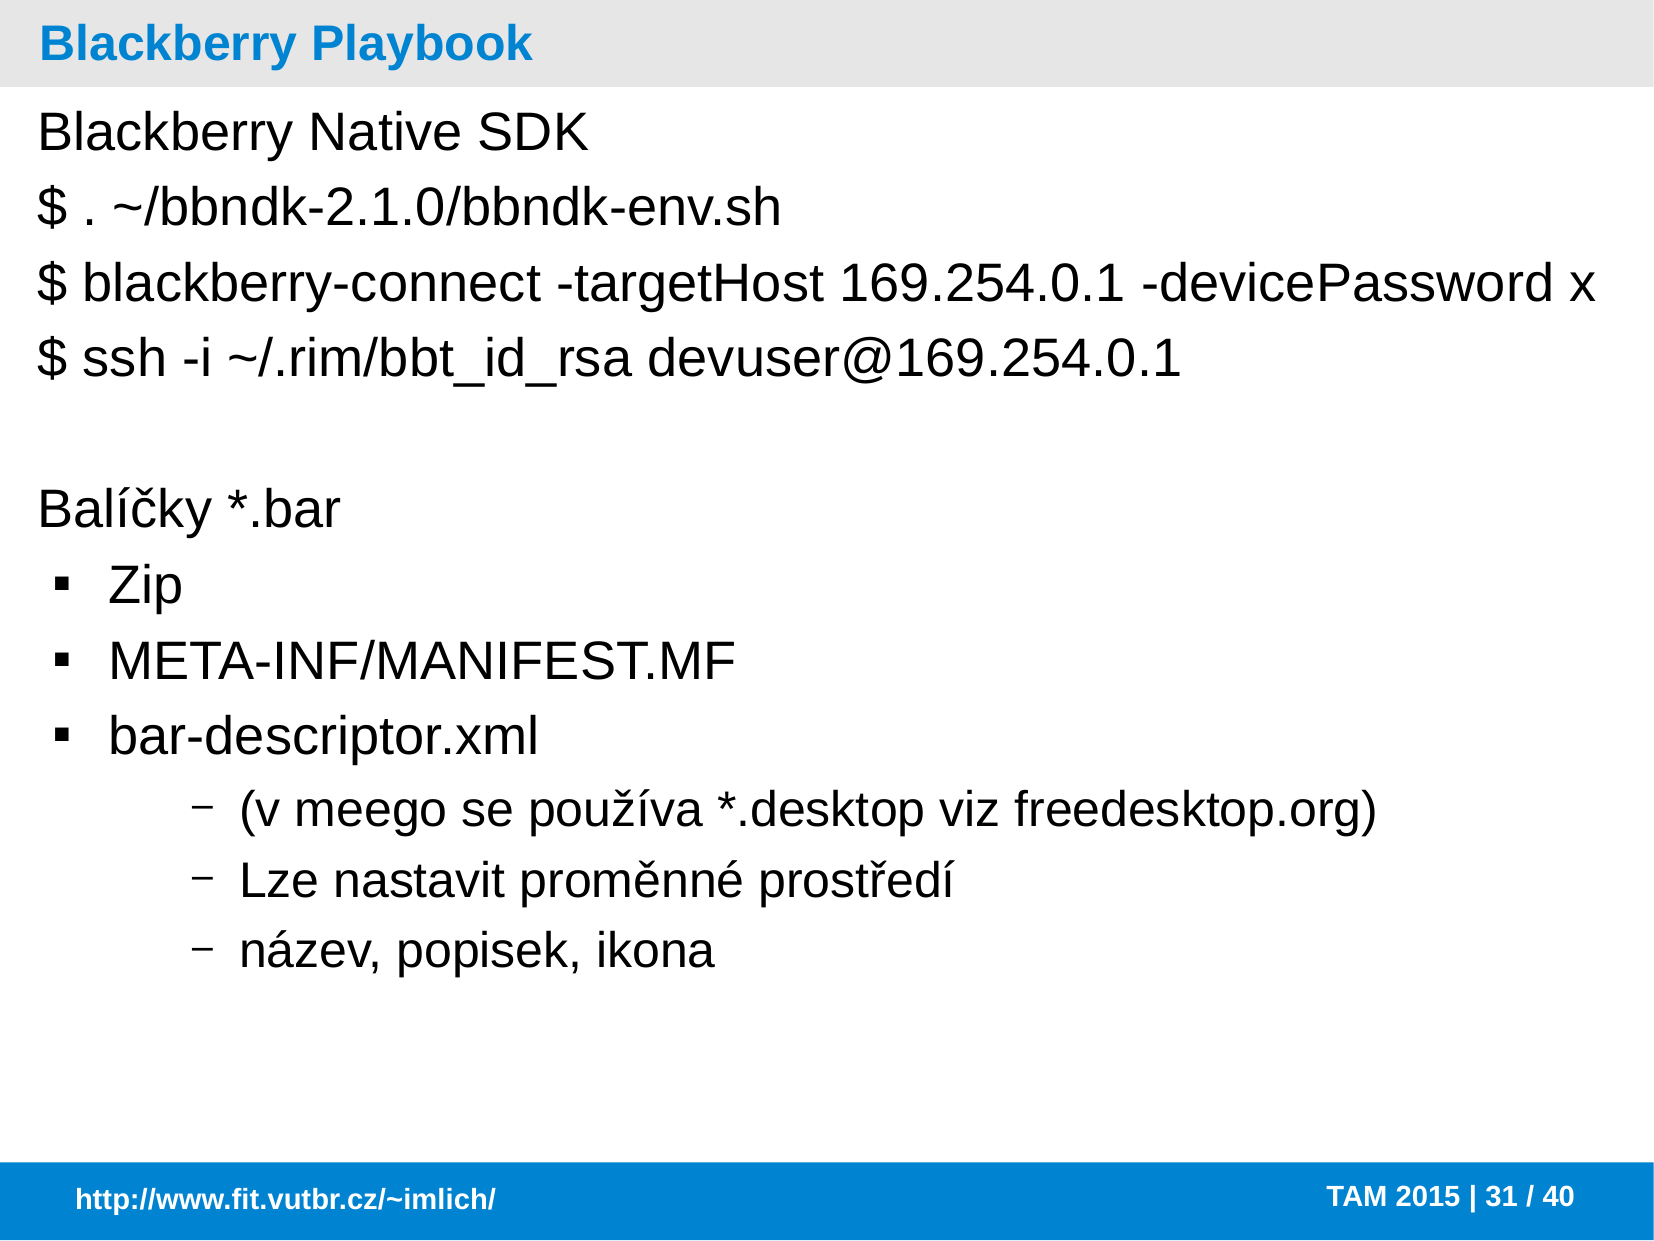

# Blackberry Playbook
Blackberry Native SDK
$ . ~/bbndk-2.1.0/bbndk-env.sh
$ blackberry-connect -targetHost 169.254.0.1 -devicePassword x
$ ssh -i ~/.rim/bbt_id_rsa devuser@169.254.0.1
Balíčky *.bar
Zip
META-INF/MANIFEST.MF
bar-descriptor.xml
(v meego se používa *.desktop viz freedesktop.org)
Lze nastavit proměnné prostředí
název, popisek, ikona